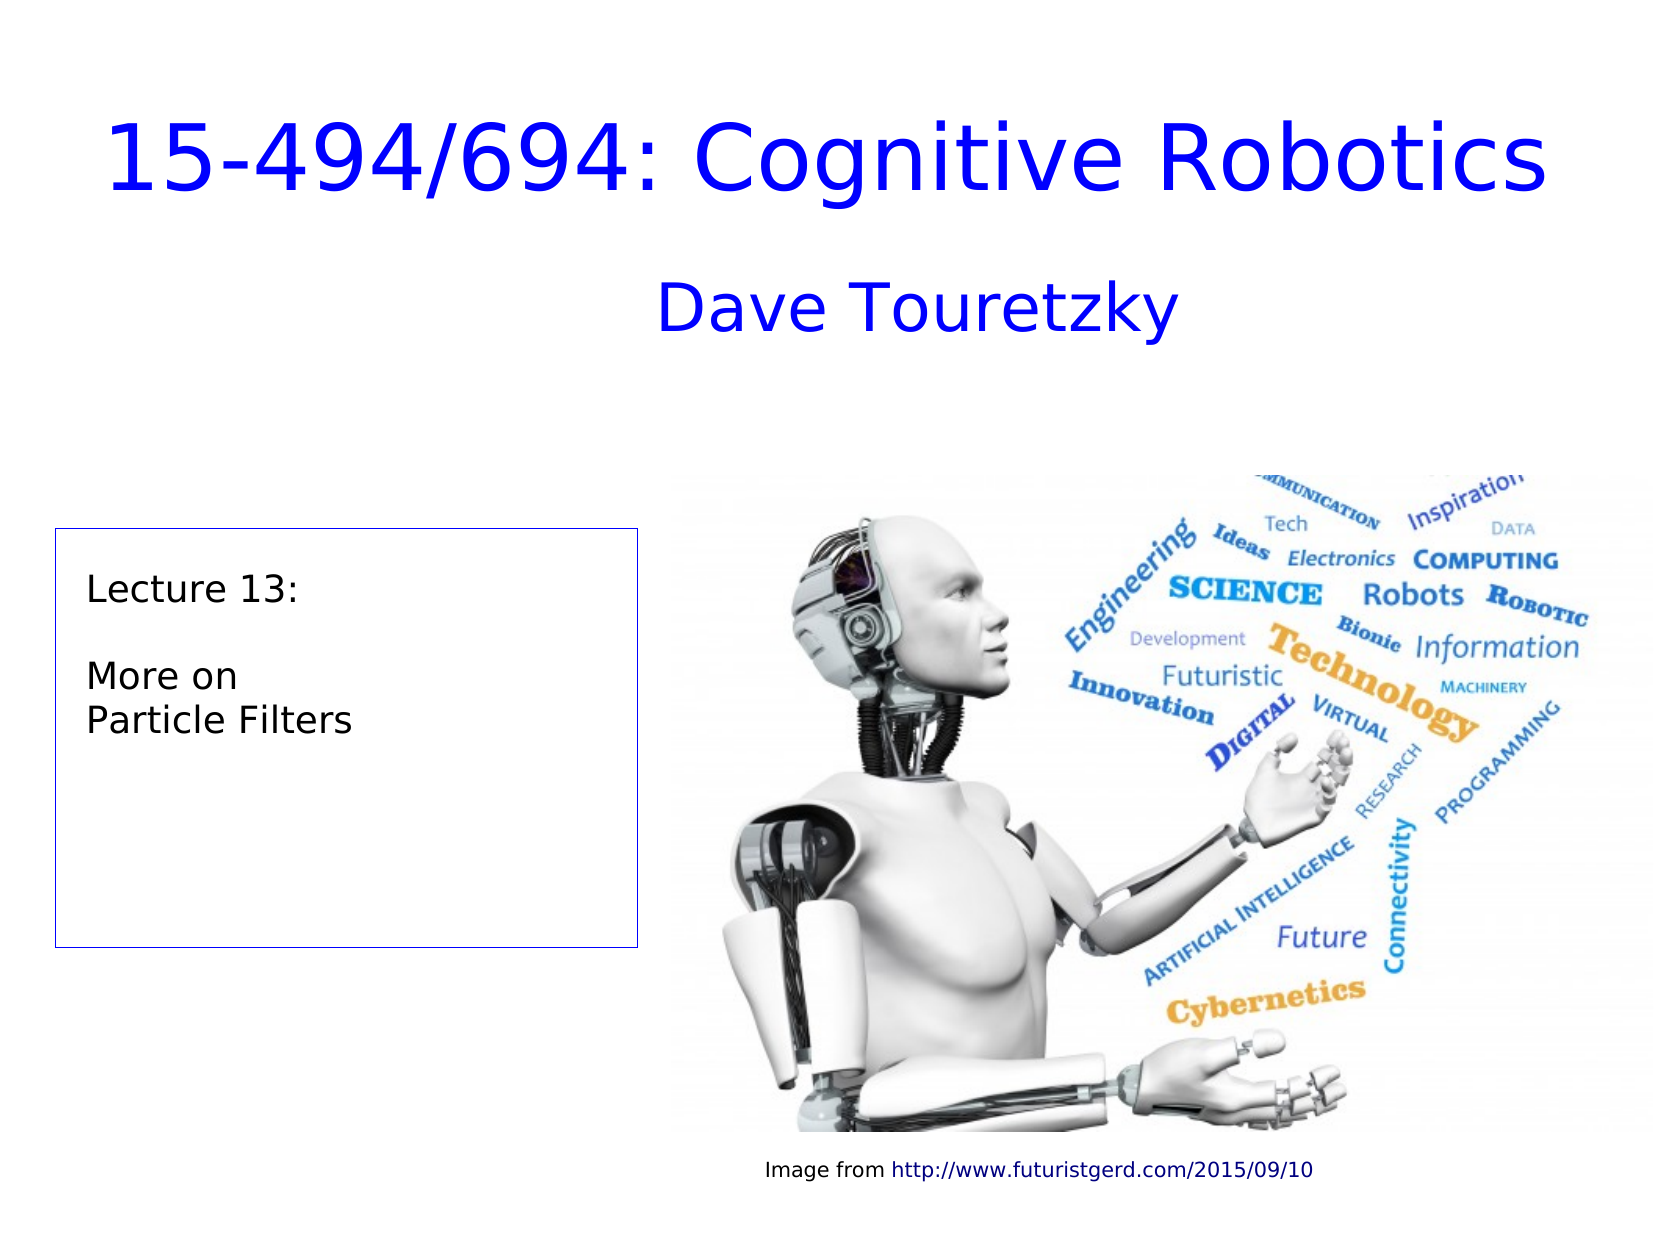

# 15-494/694: Cognitive Robotics
Dave Touretzky
Lecture 13:
More on
Particle Filters
Image from http://www.futuristgerd.com/2015/09/10